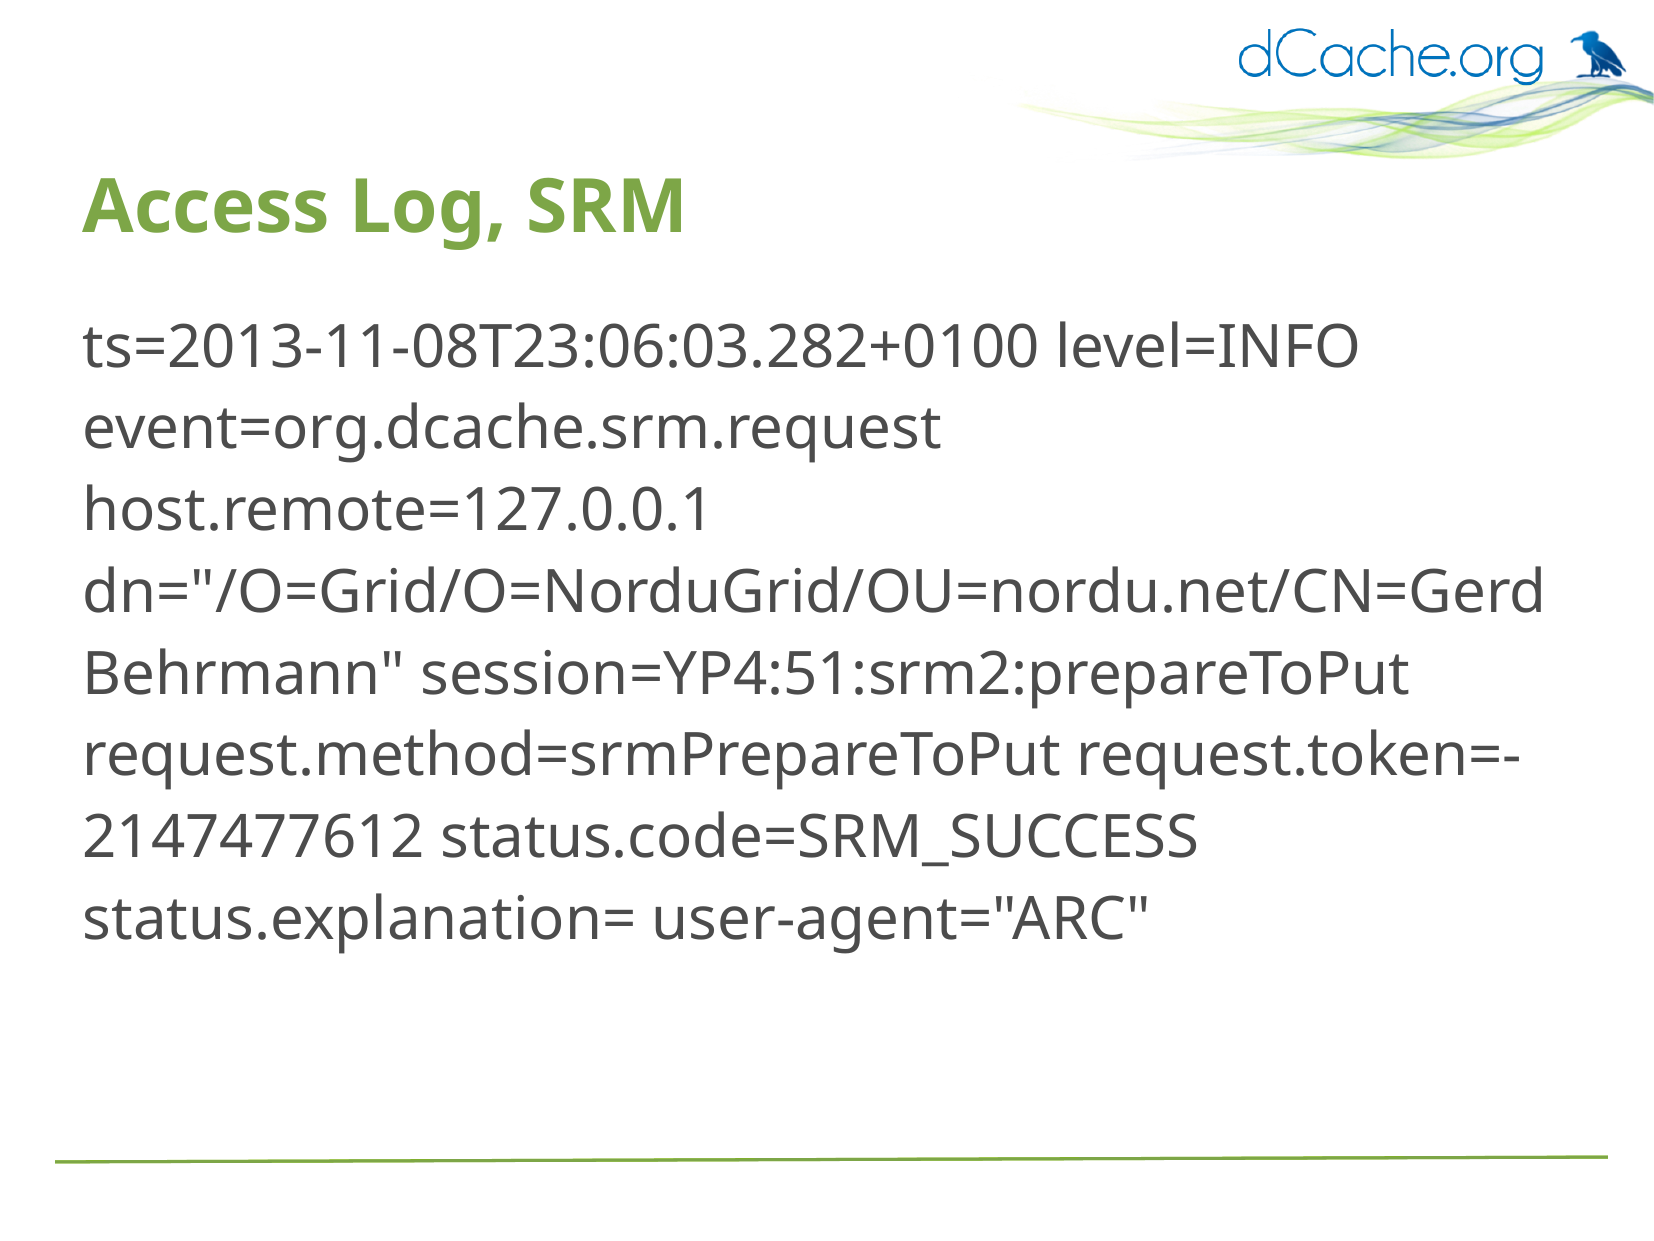

# Access Log, SRM
ts=2013-11-08T23:06:03.282+0100 level=INFO event=org.dcache.srm.request host.remote=127.0.0.1 dn="/O=Grid/O=NorduGrid/OU=nordu.net/CN=Gerd Behrmann" session=YP4:51:srm2:prepareToPut request.method=srmPrepareToPut request.token=-2147477612 status.code=SRM_SUCCESS status.explanation= user-agent="ARC"